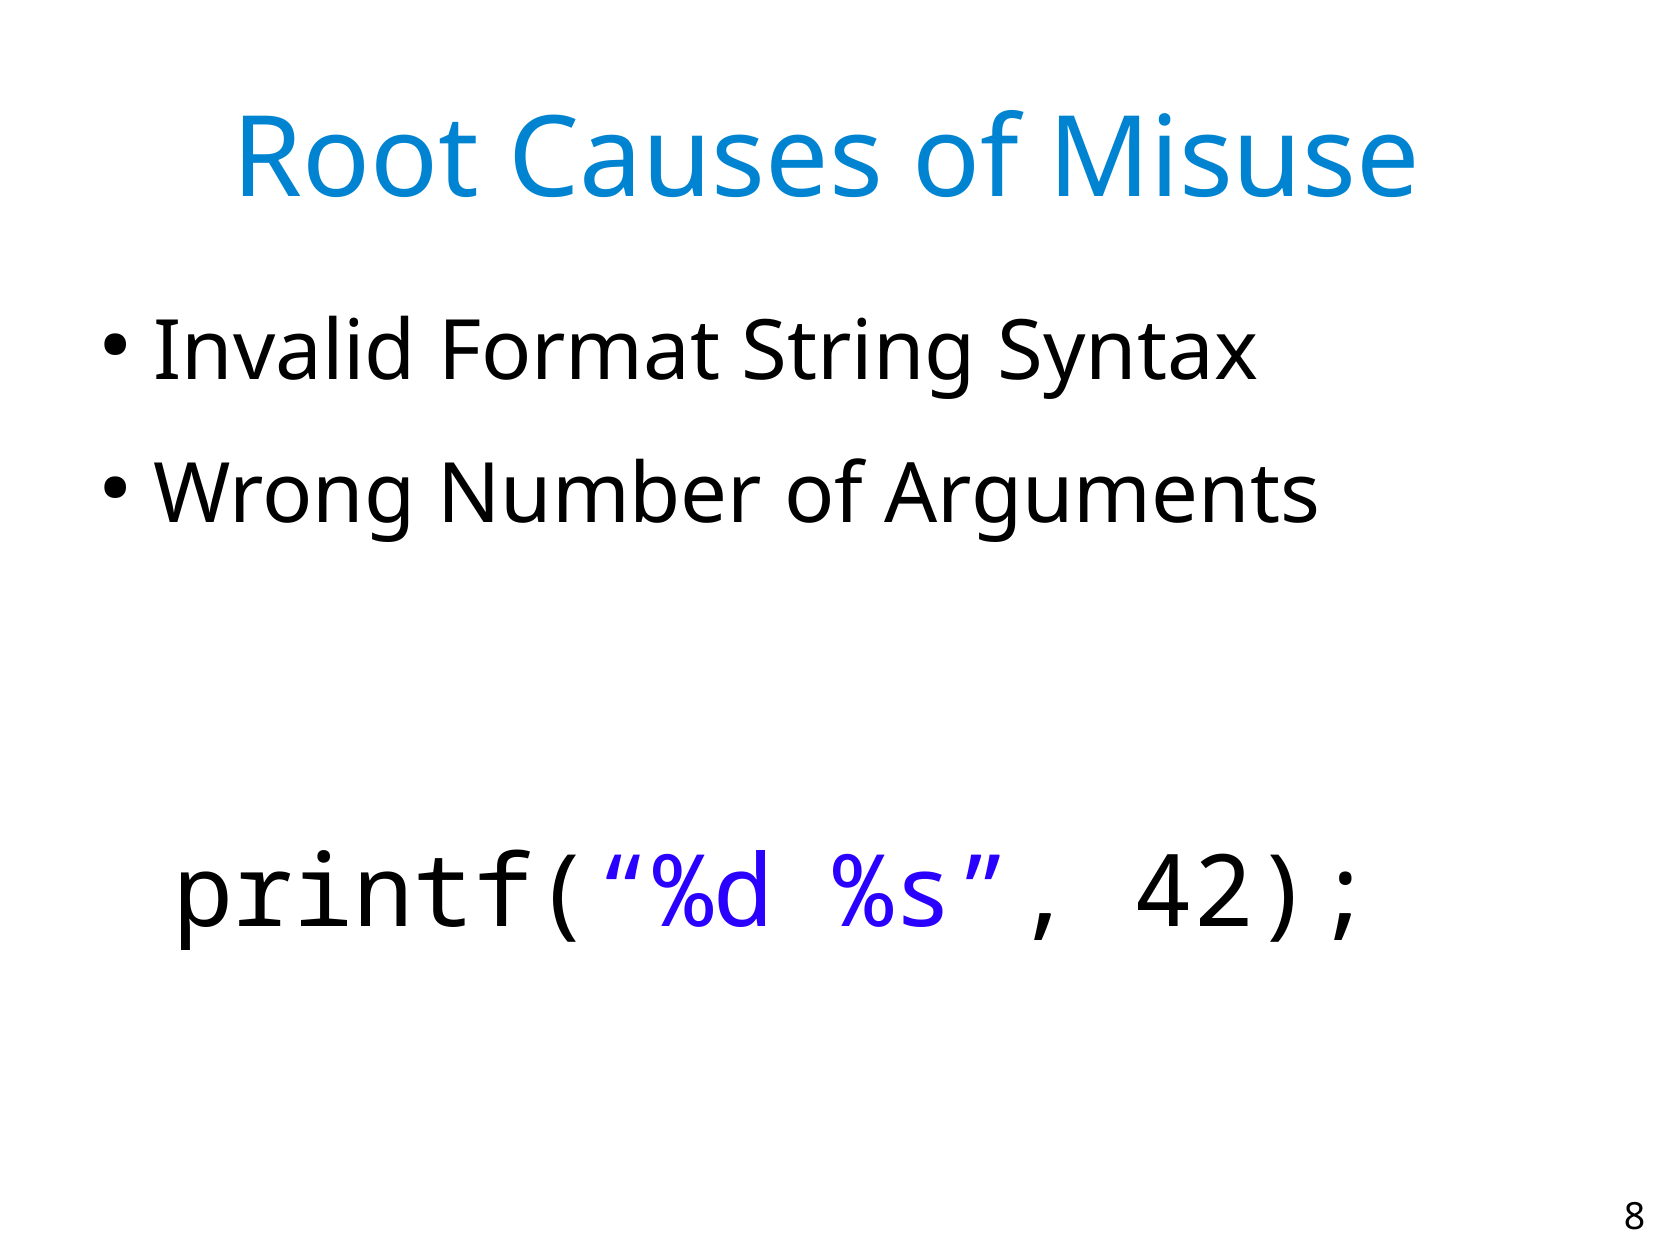

# Root Causes of Misuse
Invalid Format String Syntax
Wrong Number of Arguments
printf(“%d %s”, 42);
8